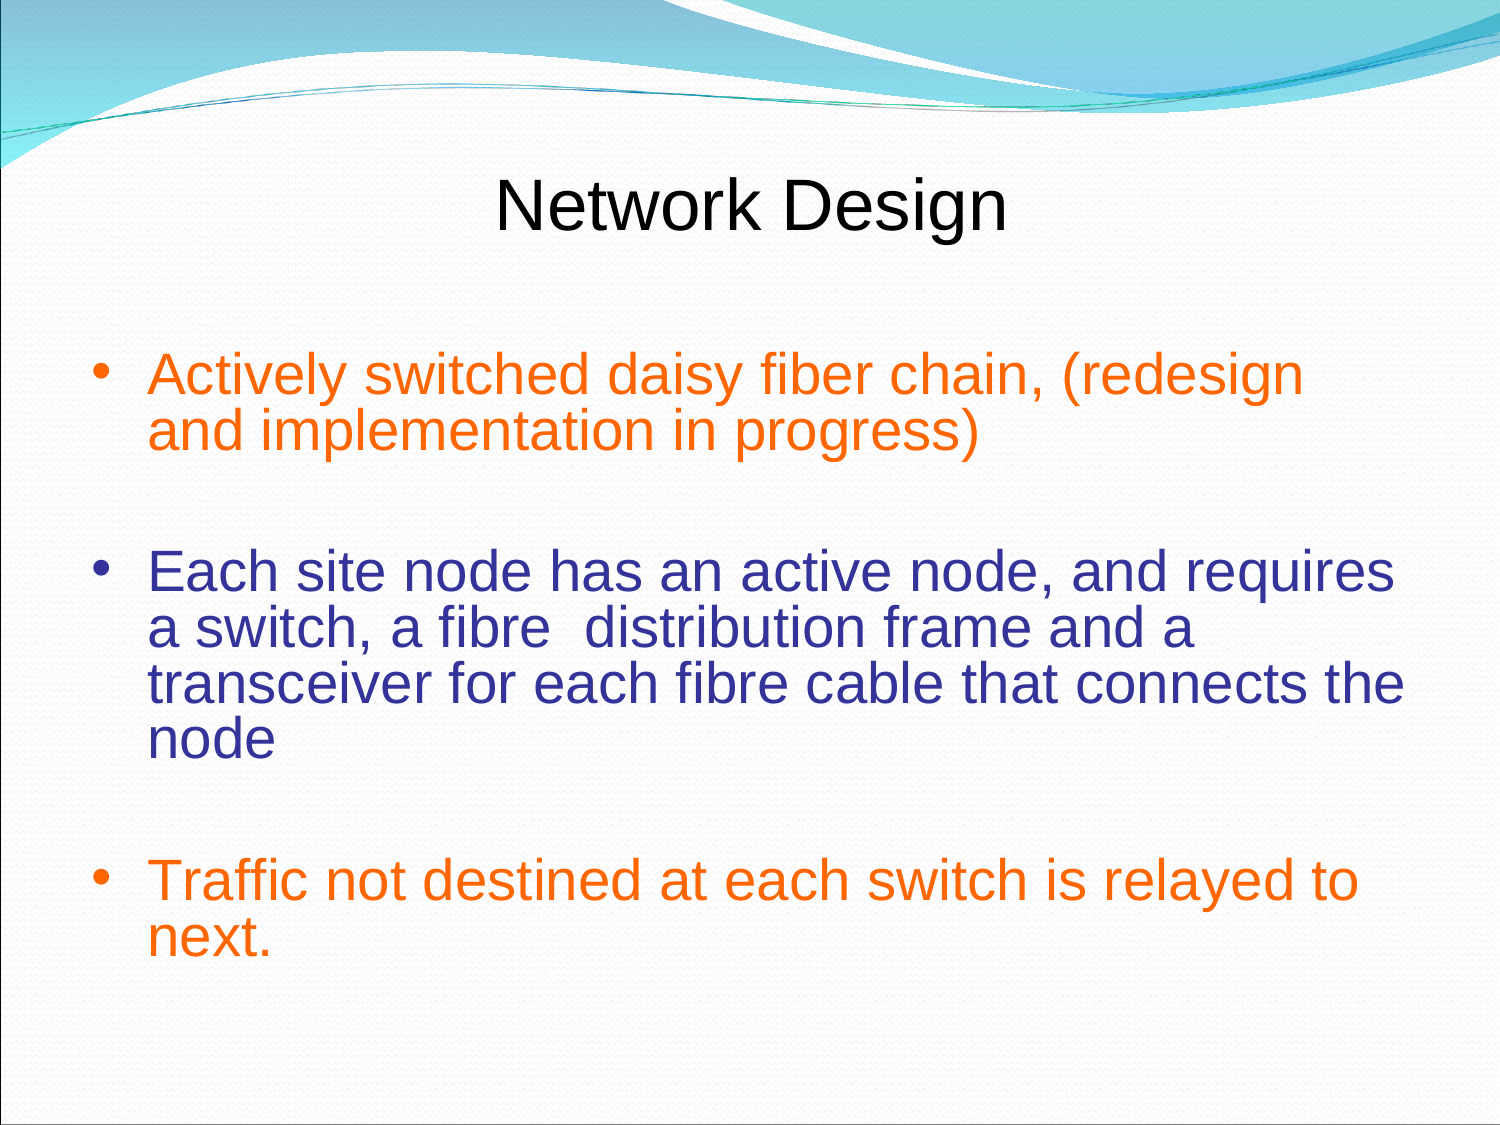

Network Design
Actively switched daisy fiber chain, (redesign and implementation in progress)
Each site node has an active node, and requires a switch, a fibre distribution frame and a transceiver for each fibre cable that connects the node
Traffic not destined at each switch is relayed to next.